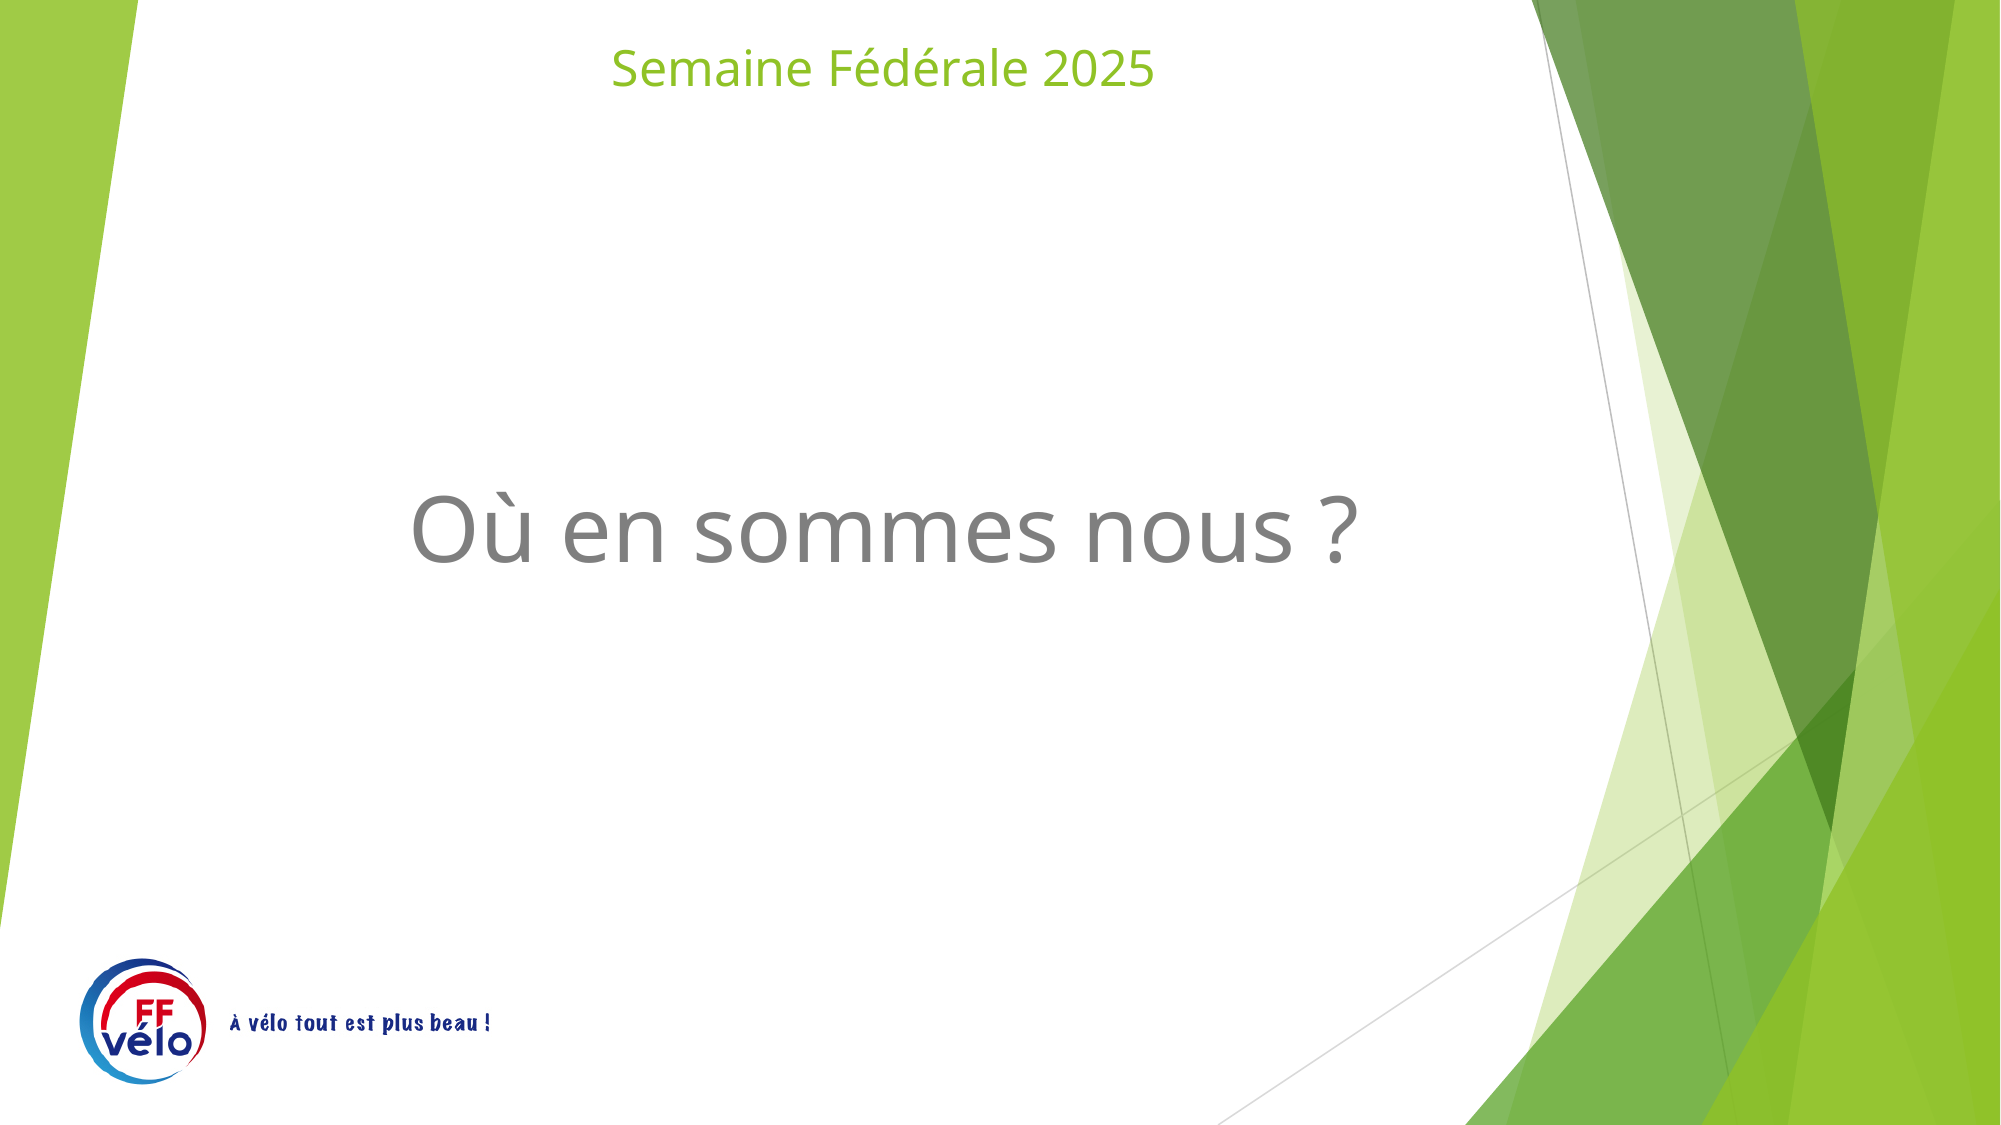

# Semaine Fédérale 2025
Où en sommes nous ?